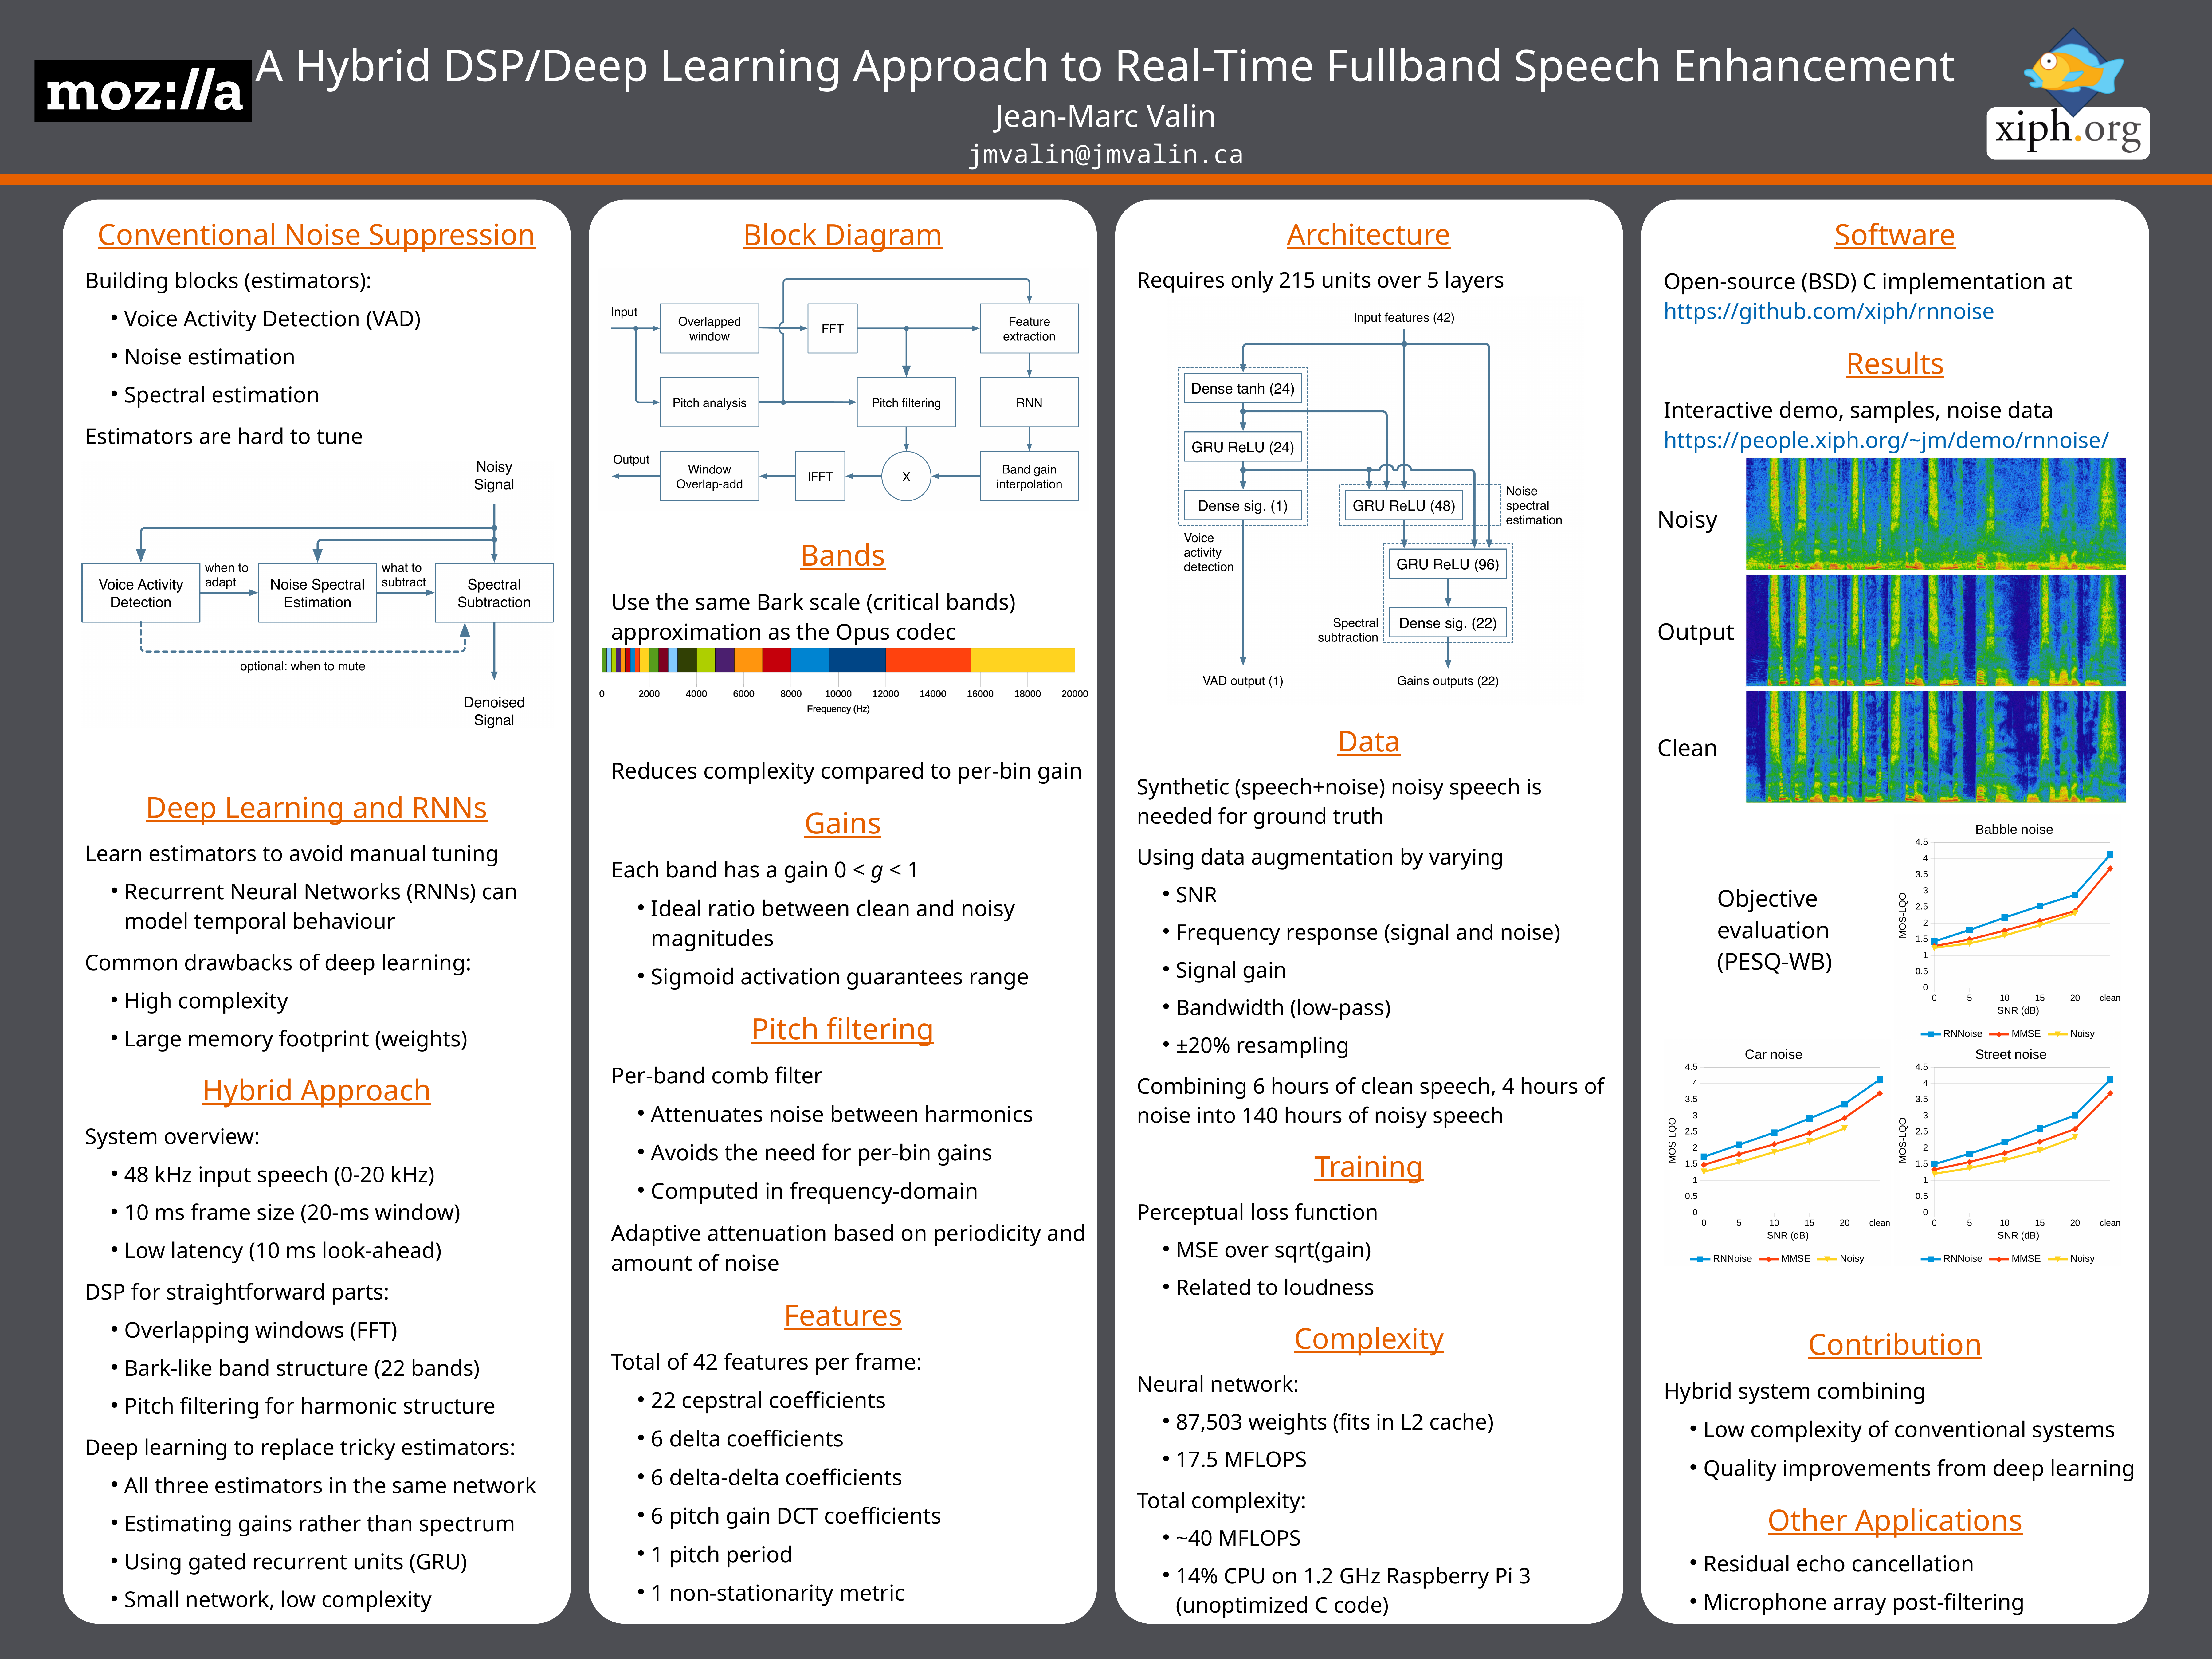

# A Hybrid DSP/Deep Learning Approach to Real-Time Fullband Speech Enhancement Jean-Marc Valin jmvalin@jmvalin.ca
Conventional Noise Suppression
Building blocks (estimators):
Voice Activity Detection (VAD)
Noise estimation
Spectral estimation
Estimators are hard to tune
Deep Learning and RNNs
Learn estimators to avoid manual tuning
Recurrent Neural Networks (RNNs) can model temporal behaviour
Common drawbacks of deep learning:
High complexity
Large memory footprint (weights)
Hybrid Approach
System overview:
48 kHz input speech (0-20 kHz)
10 ms frame size (20-ms window)
Low latency (10 ms look-ahead)
DSP for straightforward parts:
Overlapping windows (FFT)
Bark-like band structure (22 bands)
Pitch filtering for harmonic structure
Deep learning to replace tricky estimators:
All three estimators in the same network
Estimating gains rather than spectrum
Using gated recurrent units (GRU)
Small network, low complexity
Block Diagram
Bands
Use the same Bark scale (critical bands) approximation as the Opus codec
Reduces complexity compared to per-bin gain
Gains
Each band has a gain 0 < g < 1
Ideal ratio between clean and noisy magnitudes
Sigmoid activation guarantees range
Pitch filtering
Per-band comb filter
Attenuates noise between harmonics
Avoids the need for per-bin gains
Computed in frequency-domain
Adaptive attenuation based on periodicity and amount of noise
Features
Total of 42 features per frame:
22 cepstral coefficients
6 delta coefficients
6 delta-delta coefficients
6 pitch gain DCT coefficients
1 pitch period
1 non-stationarity metric
Architecture
Requires only 215 units over 5 layers
Data
Synthetic (speech+noise) noisy speech is needed for ground truth
Using data augmentation by varying
SNR
Frequency response (signal and noise)
Signal gain
Bandwidth (low-pass)
±20% resampling
Combining 6 hours of clean speech, 4 hours of noise into 140 hours of noisy speech
Training
Perceptual loss function
MSE over sqrt(gain)
Related to loudness
Complexity
Neural network:
87,503 weights (fits in L2 cache)
17.5 MFLOPS
Total complexity:
~40 MFLOPS
14% CPU on 1.2 GHz Raspberry Pi 3 (unoptimized C code)
Software
Open-source (BSD) C implementation at https://github.com/xiph/rnnoise
Results
Interactive demo, samples, noise data
https://people.xiph.org/~jm/demo/rnnoise/
Contribution
Hybrid system combining
Low complexity of conventional systems
Quality improvements from deep learning
Other Applications
Residual echo cancellation
Microphone array post-filtering
Noisy
Output
Clean
Objective
evaluation
(PESQ-WB)